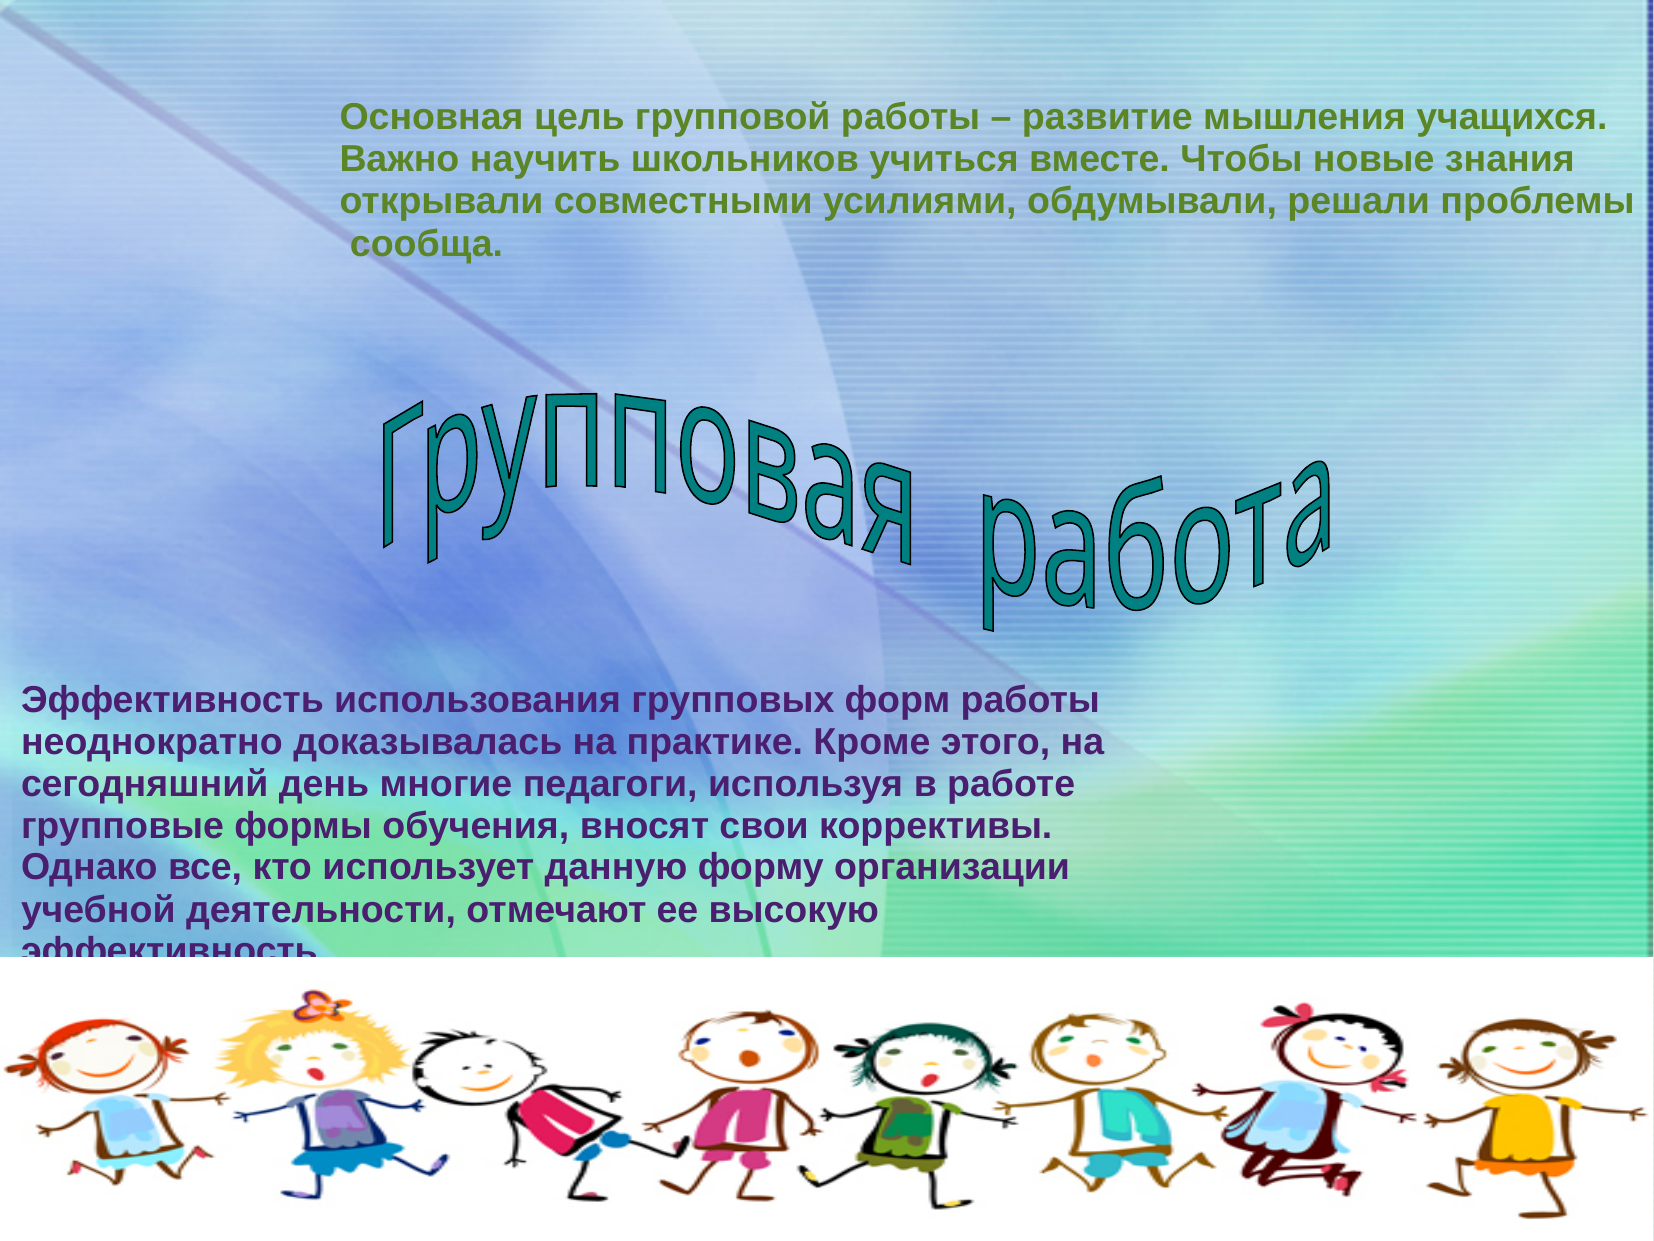

Основная цель групповой работы – развитие мышления учащихся. Важно научить школьников учиться вместе. Чтобы новые знания открывали совместными усилиями, обдумывали, решали проблемы сообща.
Групповая работа
Эффективность использования групповых форм работы неоднократно доказывалась на практике. Кроме этого, на сегодняшний день многие педагоги, используя в работе групповые формы обучения, вносят свои коррективы. Однако все, кто использует данную форму организации учебной деятельности, отмечают ее высокую эффективность.